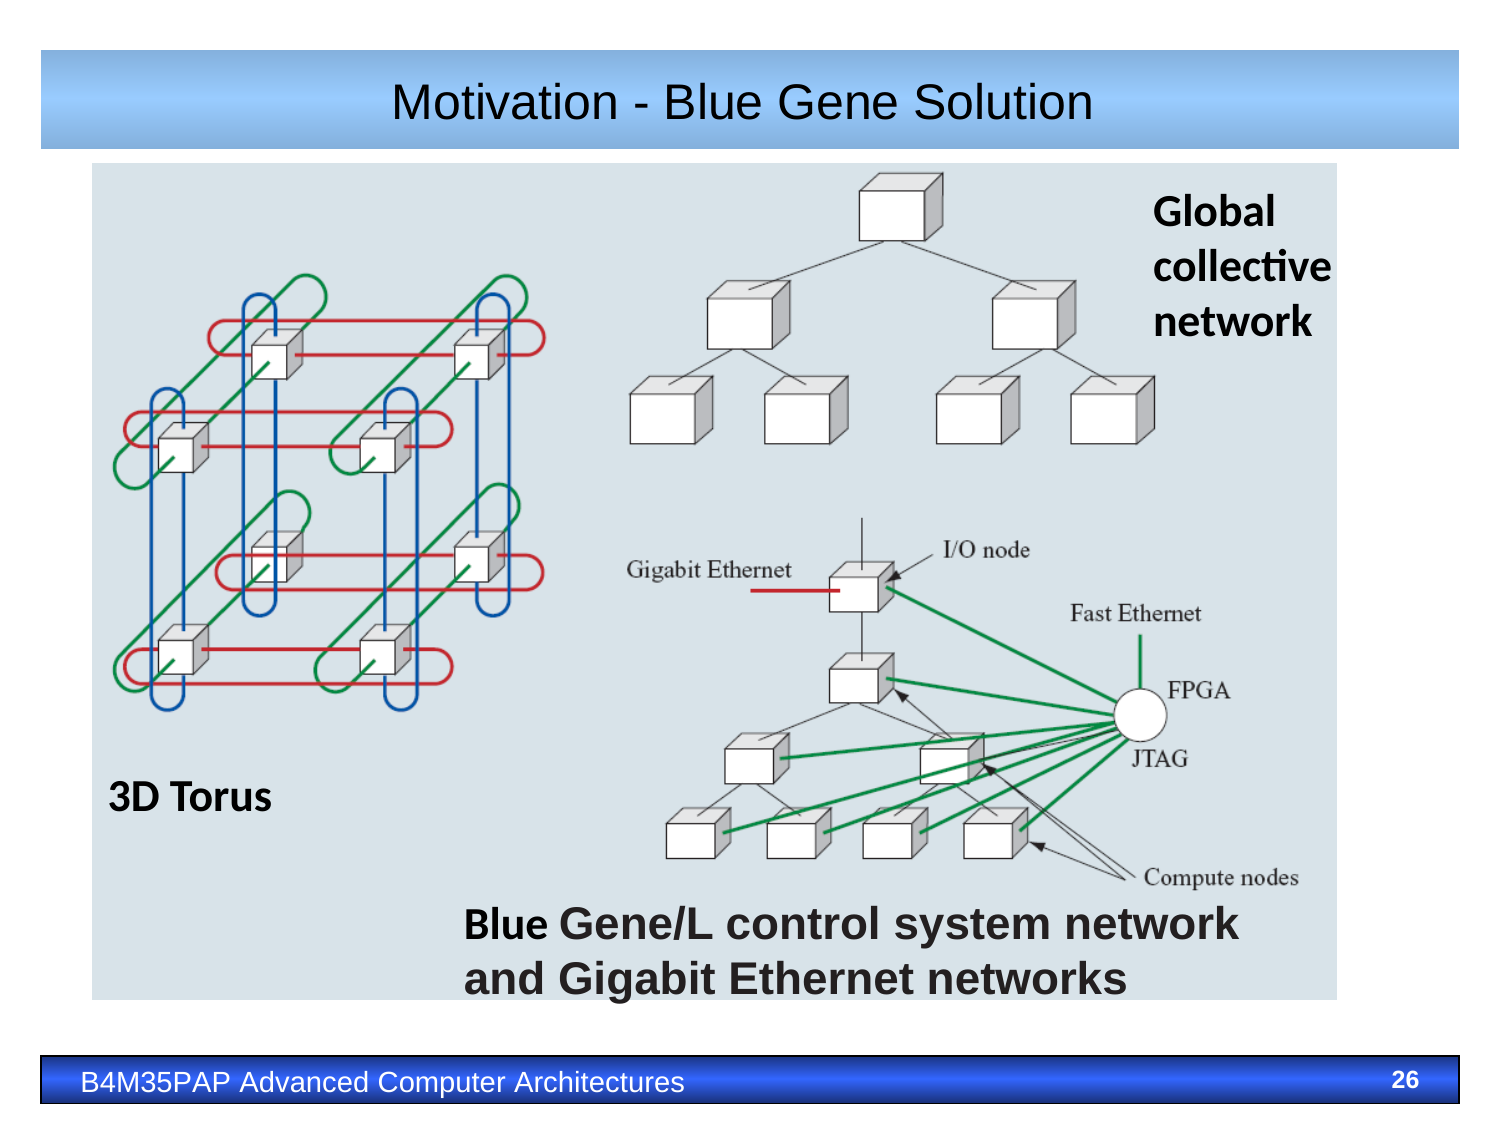

# Motivation - Blue Gene Solution
Global collective network
3D Torus
Blue Gene/L control system network and Gigabit Ethernet networks